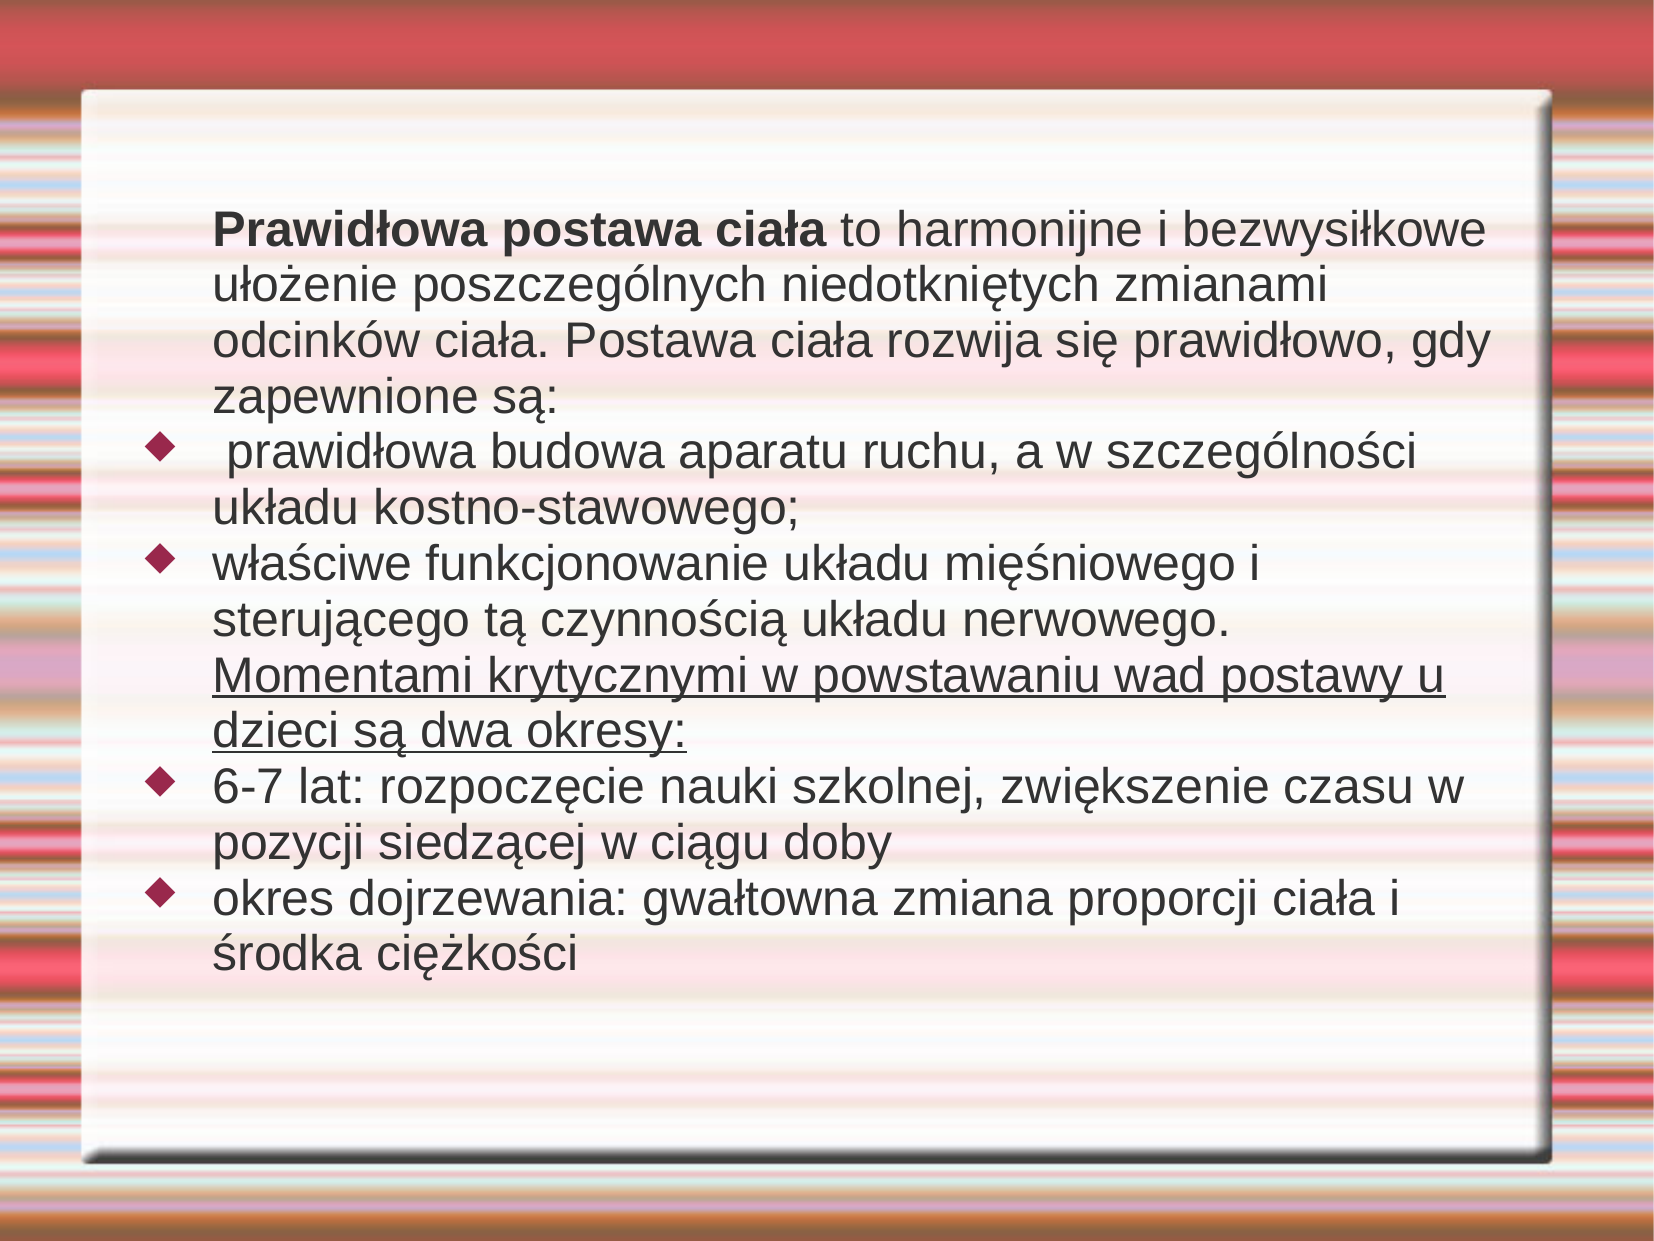

#
Prawidłowa postawa ciała to harmonijne i bezwysiłkowe ułożenie poszczególnych niedotkniętych zmianami odcinków ciała. Postawa ciała rozwija się prawidłowo, gdy zapewnione są:
 prawidłowa budowa aparatu ruchu, a w szczególności układu kostno-stawowego;
właściwe funkcjonowanie układu mięśniowego i sterującego tą czynnością układu nerwowego.
Momentami krytycznymi w powstawaniu wad postawy u dzieci są dwa okresy:
6-7 lat: rozpoczęcie nauki szkolnej, zwiększenie czasu w pozycji siedzącej w ciągu doby
okres dojrzewania: gwałtowna zmiana proporcji ciała i środka ciężkości